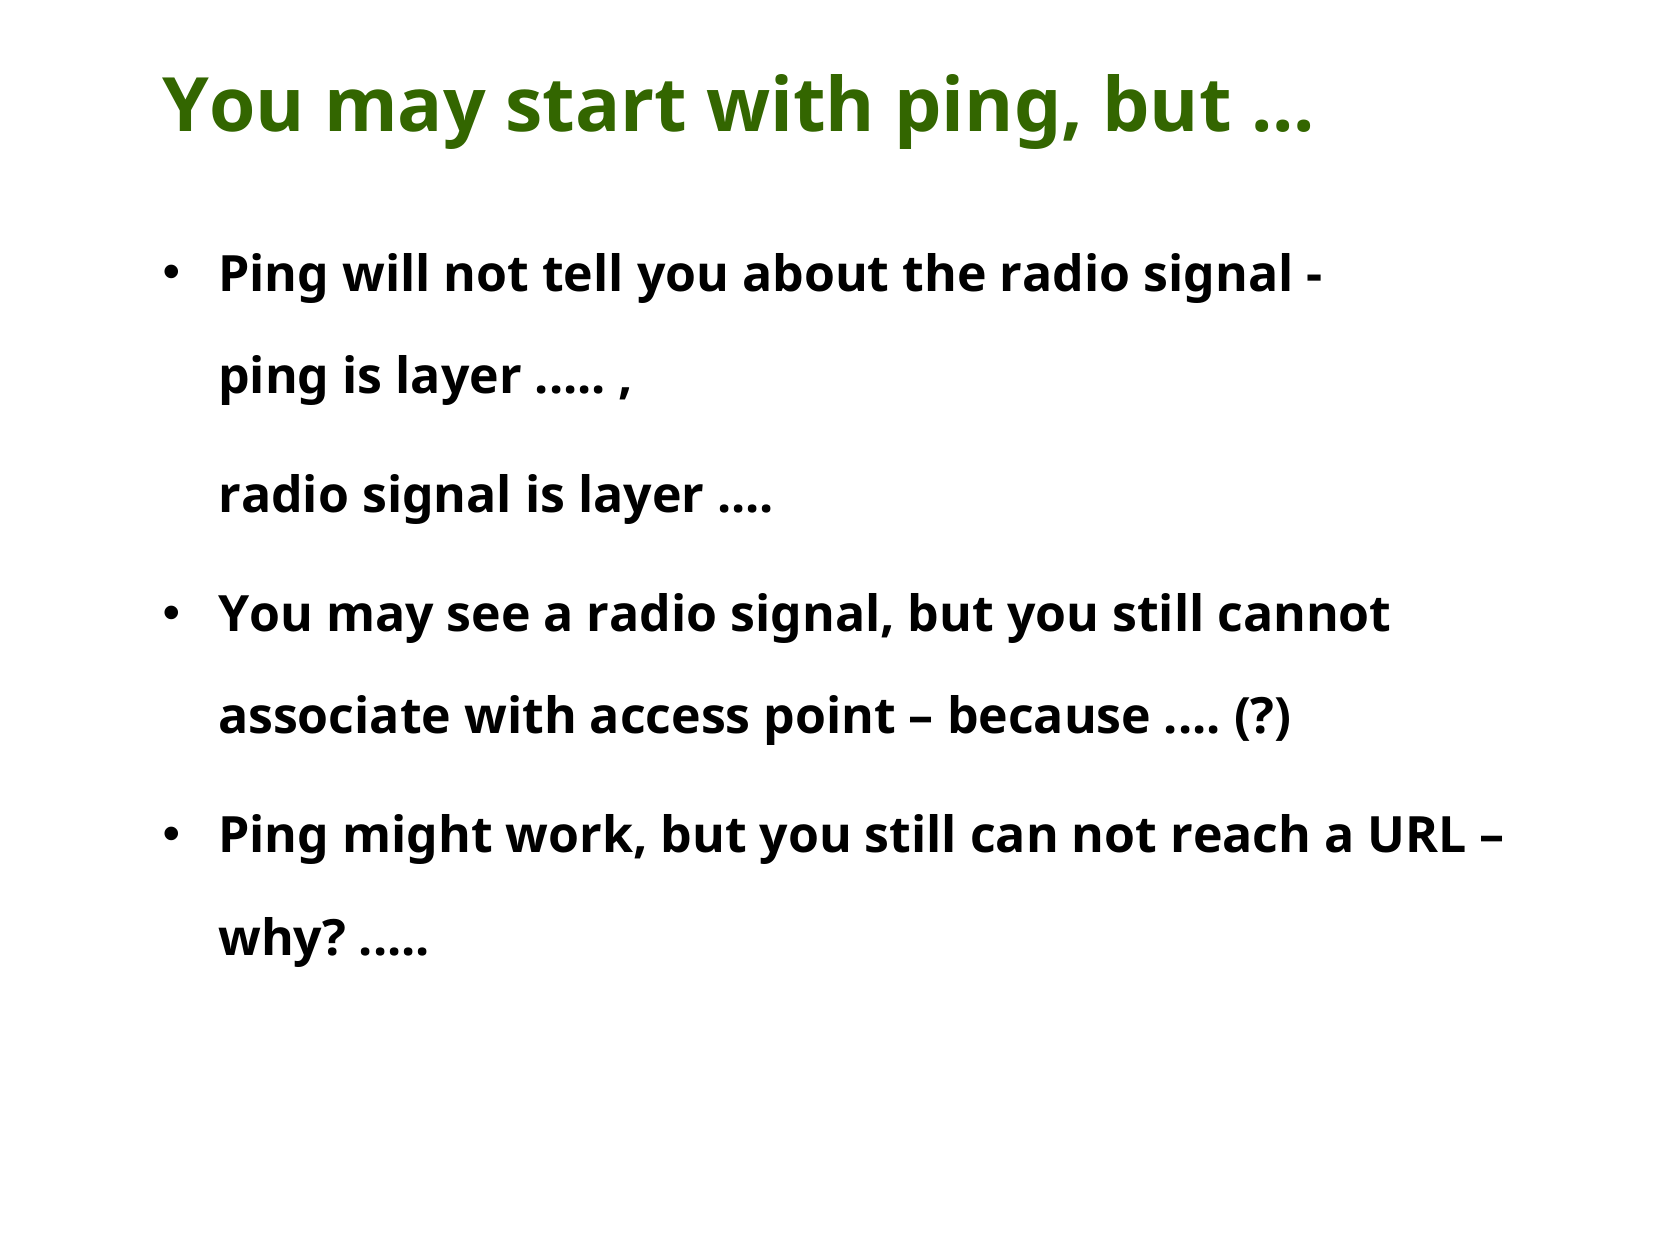

# You may start with ping, but ...
Ping will not tell you about the radio signal -
ping is layer ..... ,
radio signal is layer ....
You may see a radio signal, but you still cannot associate with access point – because .... (?)
Ping might work, but you still can not reach a URL – why? .....